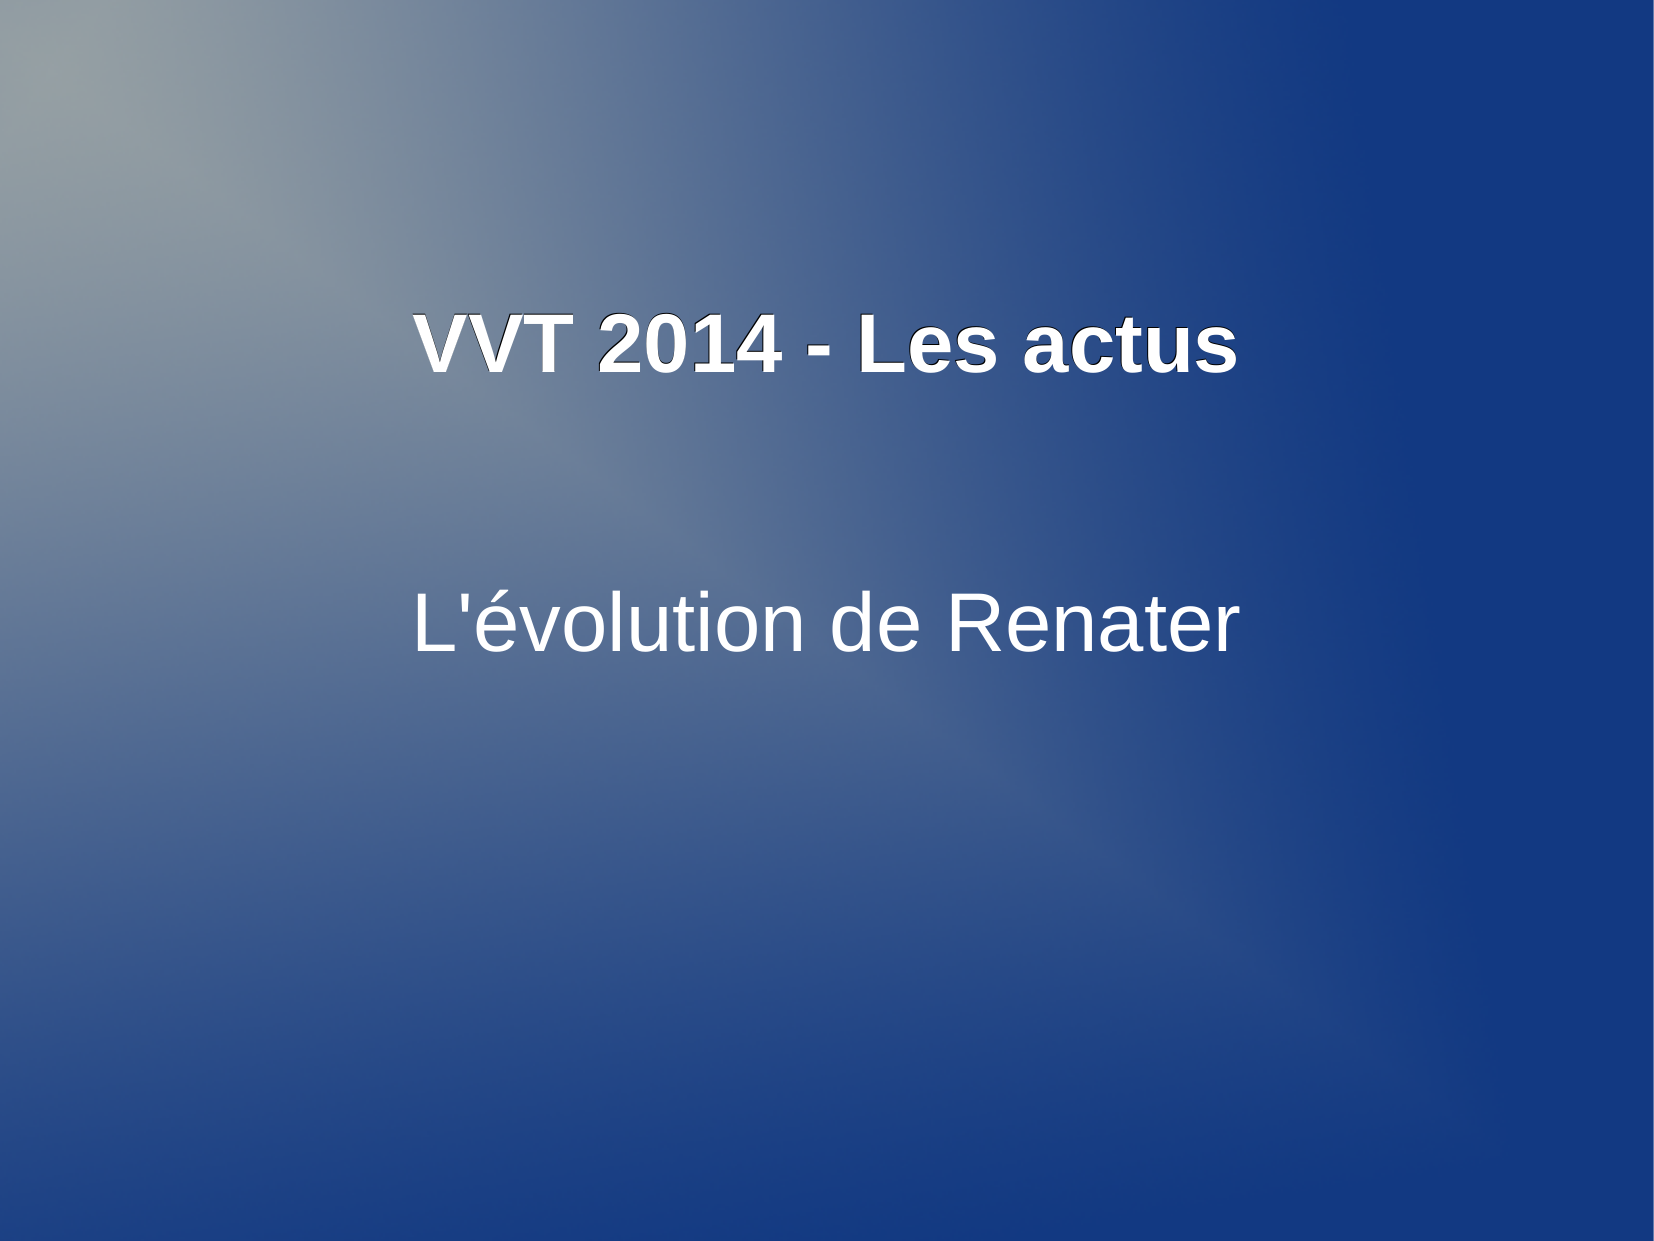

# VVT 2014 - Les actus
L'évolution de Renater